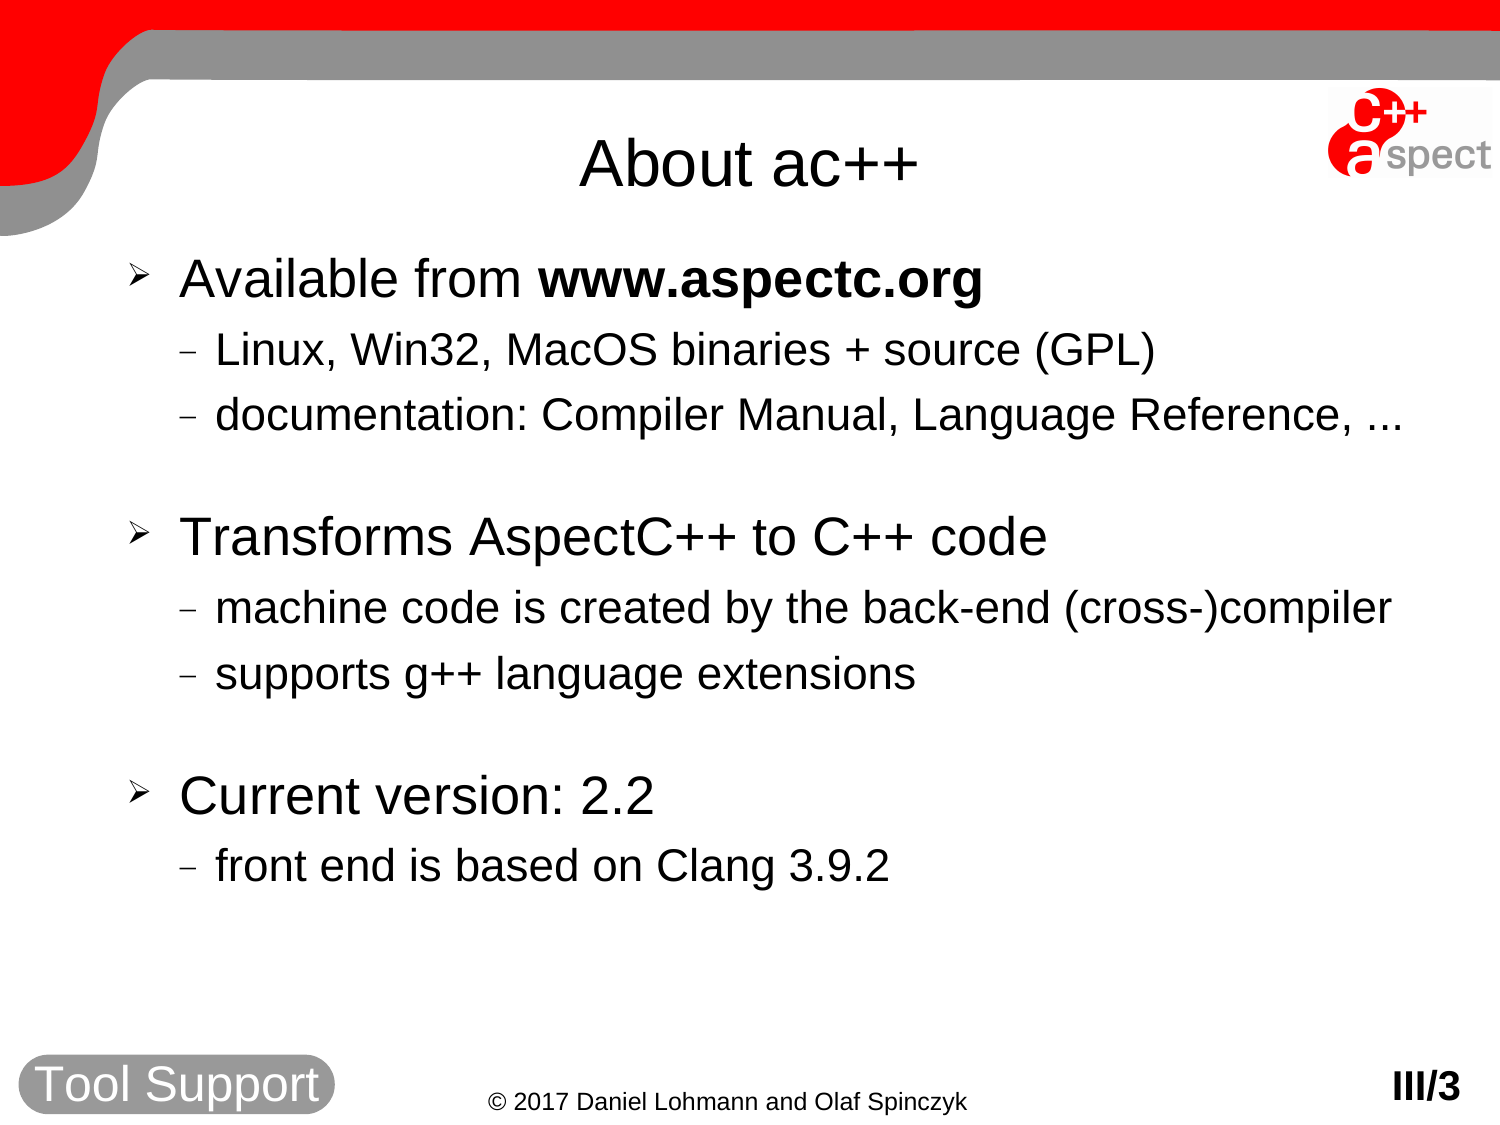

# About ac++
Available from www.aspectc.org
Linux, Win32, MacOS binaries + source (GPL)
documentation: Compiler Manual, Language Reference, ...
Transforms AspectC++ to C++ code
machine code is created by the back-end (cross-)compiler
supports g++ language extensions
Current version: 2.2
front end is based on Clang 3.9.2